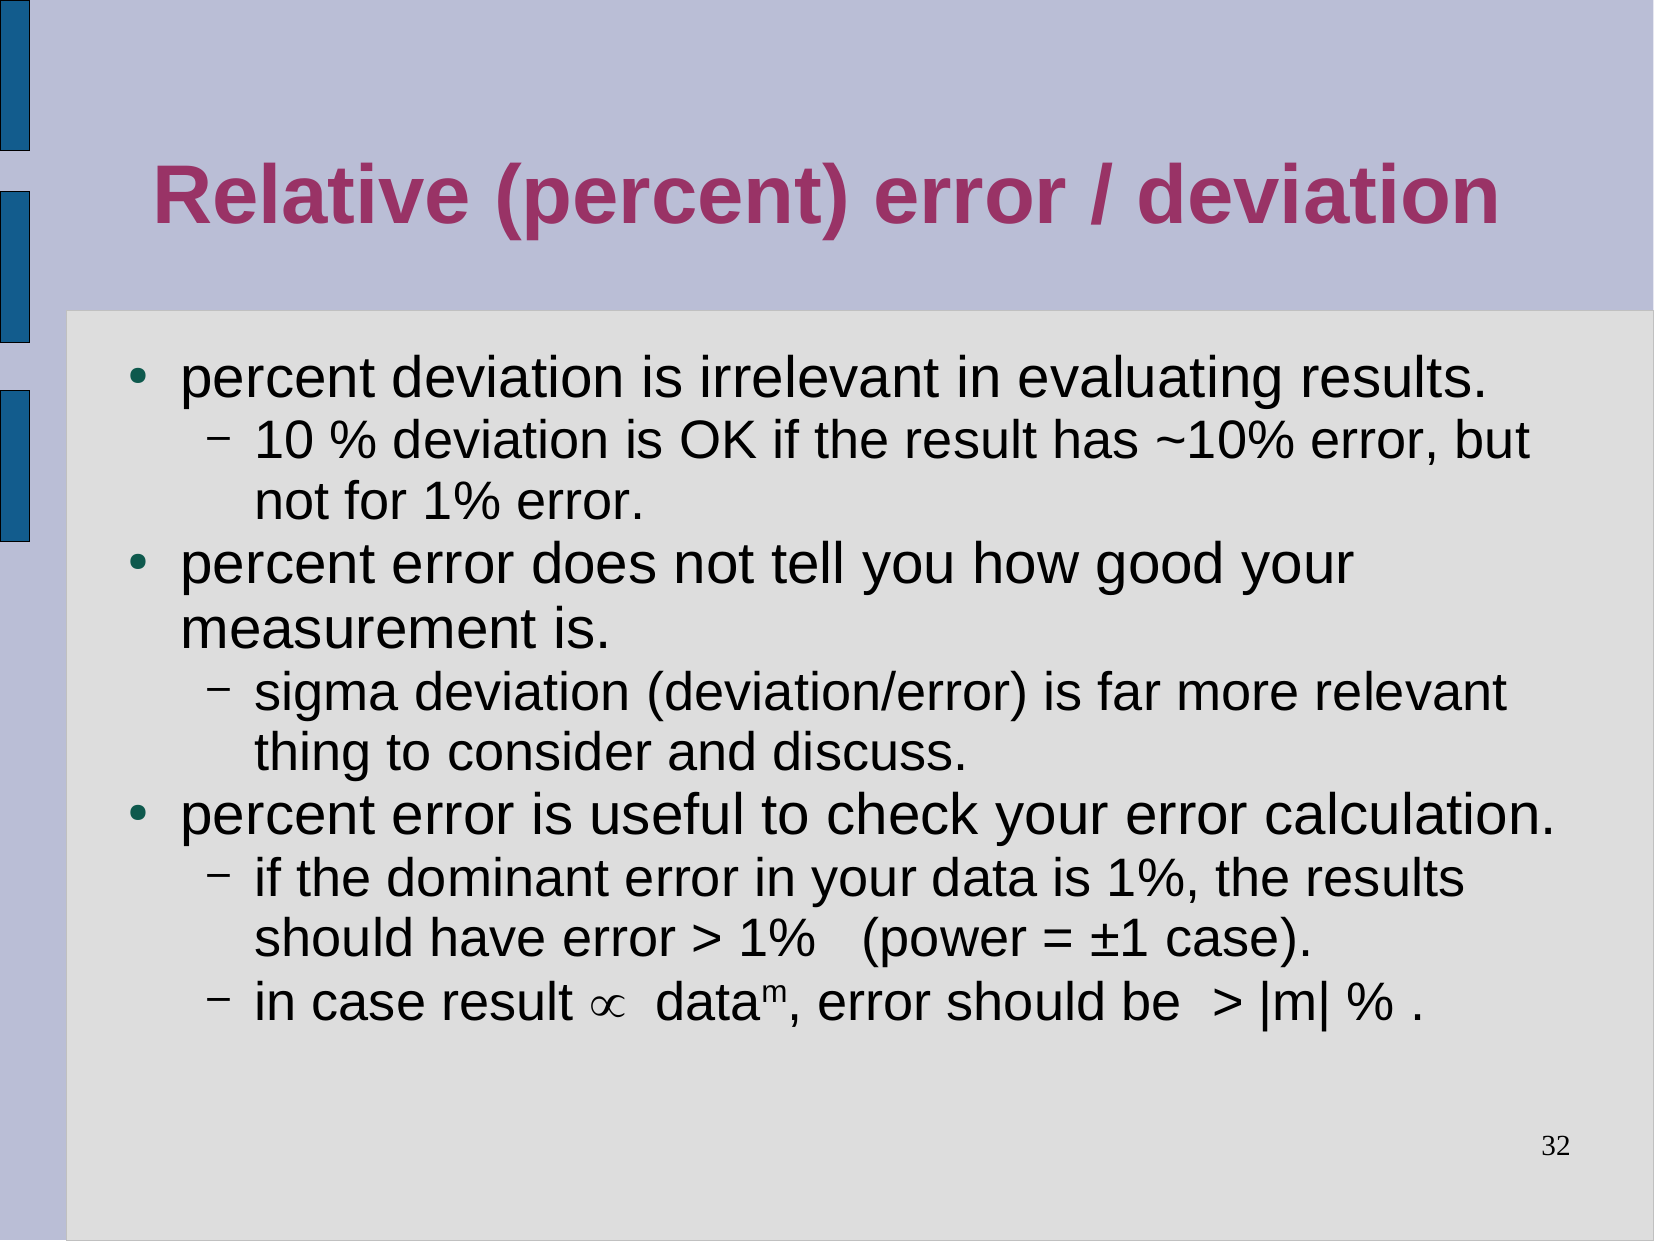

# Relative (percent) error / deviation
percent deviation is irrelevant in evaluating results.
10 % deviation is OK if the result has ~10% error, but not for 1% error.
percent error does not tell you how good your measurement is.
sigma deviation (deviation/error) is far more relevant thing to consider and discuss.
percent error is useful to check your error calculation.
if the dominant error in your data is 1%, the results should have error > 1% (power = ±1 case).
in case result ∝ datam, error should be > |m| % .
32